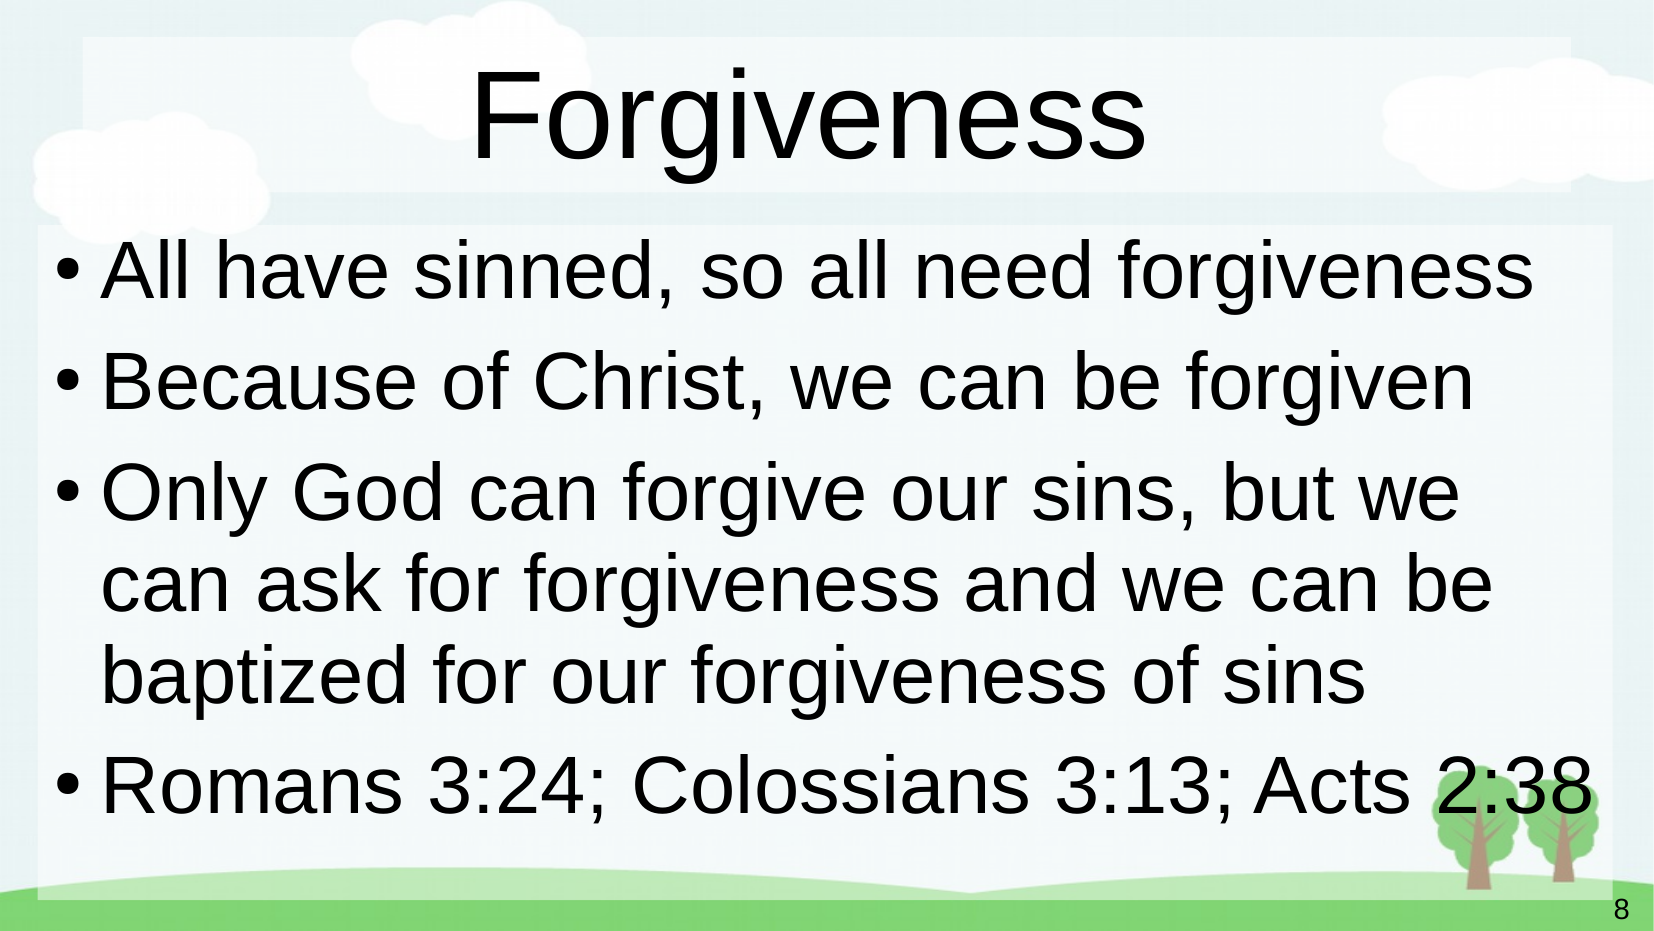

# Forgiveness
All have sinned, so all need forgiveness
Because of Christ, we can be forgiven
Only God can forgive our sins, but we can ask for forgiveness and we can be baptized for our forgiveness of sins
Romans 3:24; Colossians 3:13; Acts 2:38
8